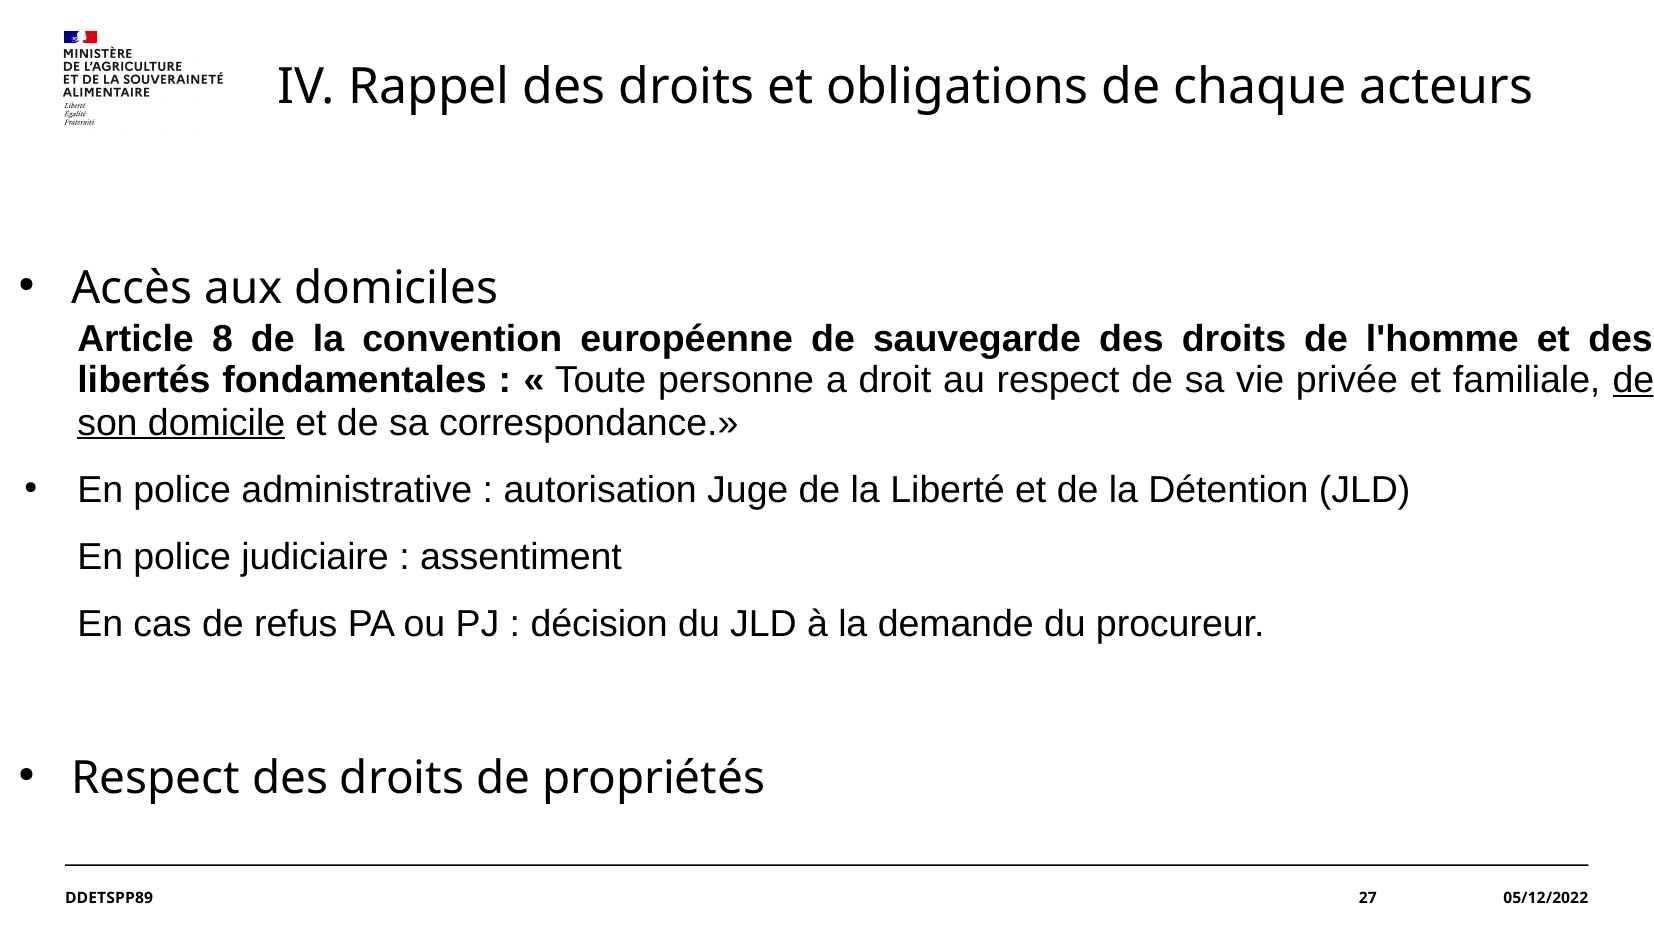

# IV. Rappel des droits et obligations de chaque acteurs
Accès aux domiciles
Article 8 de la convention européenne de sauvegarde des droits de l'homme et des libertés fondamentales : « Toute personne a droit au respect de sa vie privée et familiale, de son domicile et de sa correspondance.»
En police administrative : autorisation Juge de la Liberté et de la Détention (JLD)
En police judiciaire : assentiment
En cas de refus PA ou PJ : décision du JLD à la demande du procureur.
Respect des droits de propriétés
DDETSPP89
27
05/12/2022